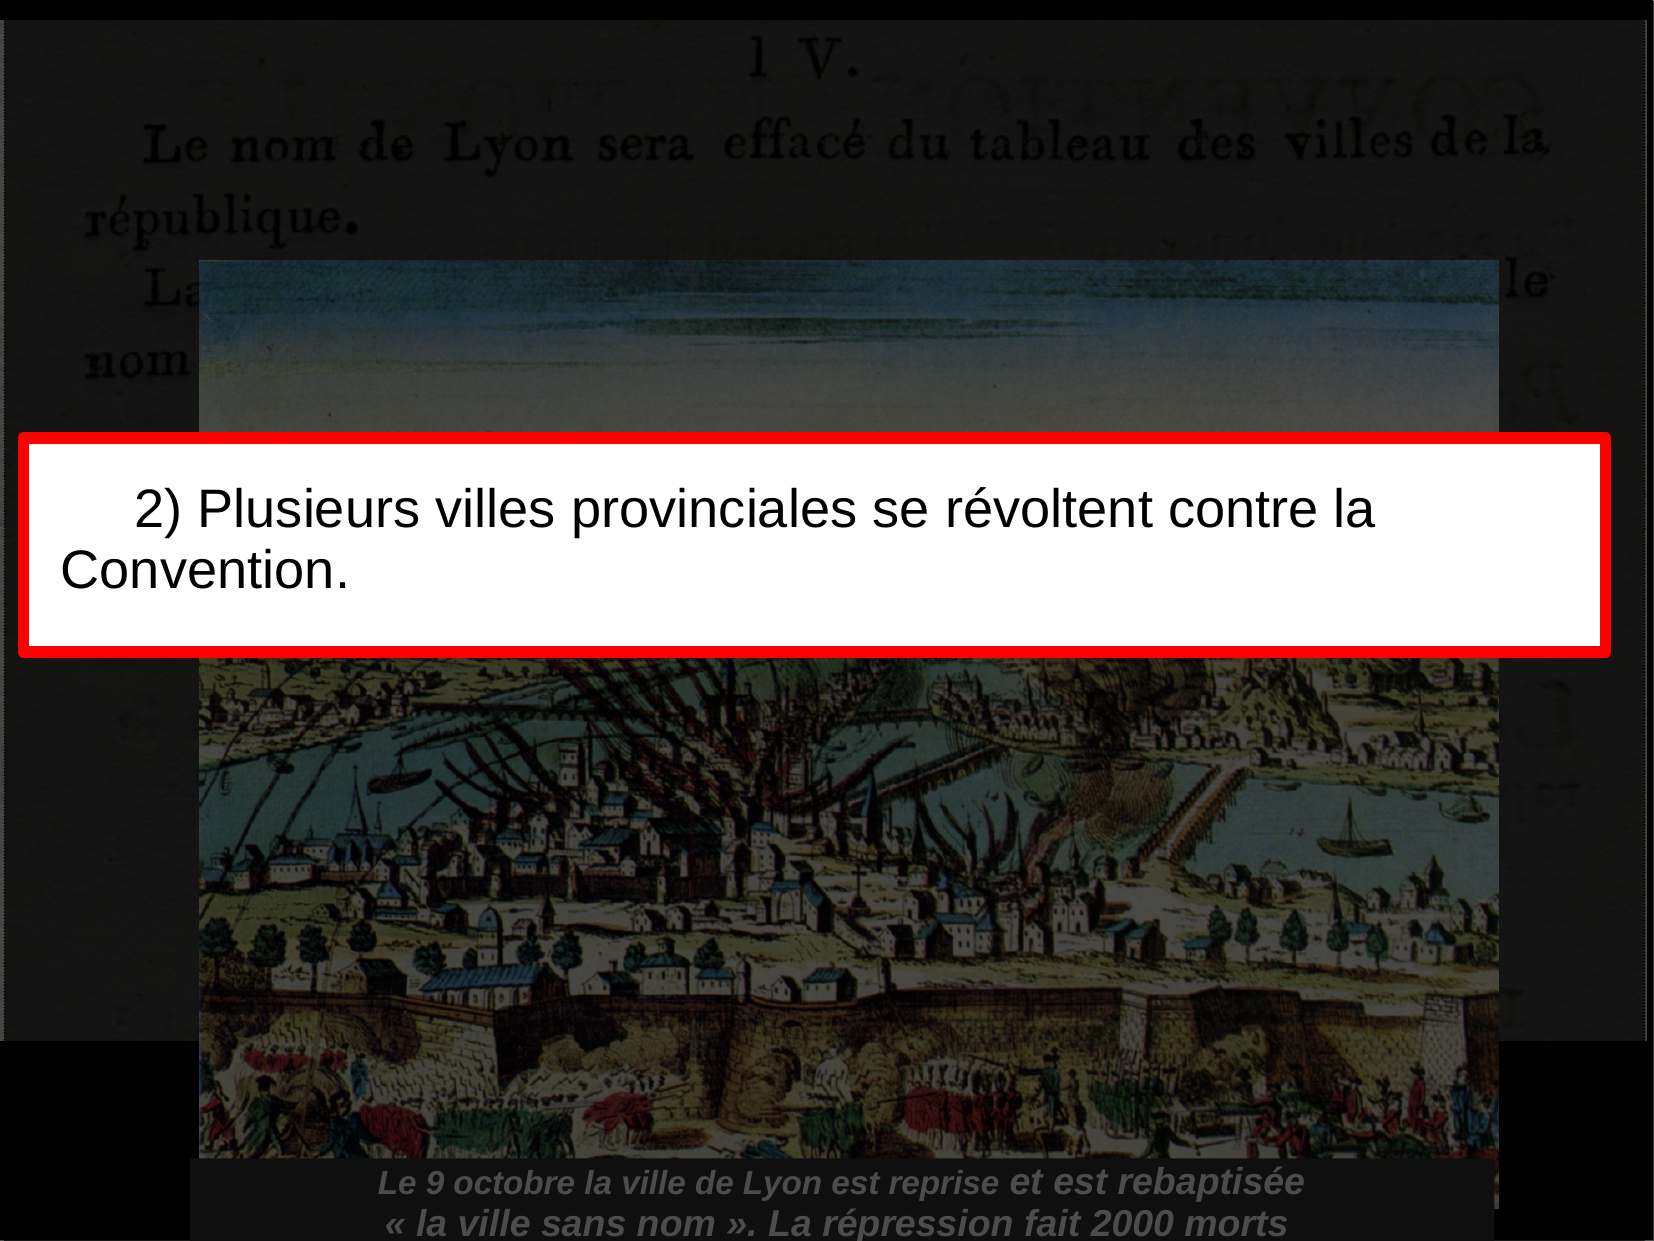

2) Plusieurs villes provinciales se révoltent contre la Convention.
 Le 9 octobre la ville de Lyon est reprise
et est rebaptisée « la ville sans nom ».
La répression fait 2000 morts
 Le 9 octobre la ville de Lyon est reprise et est rebaptisée
« la ville sans nom ». La répression fait 2000 morts